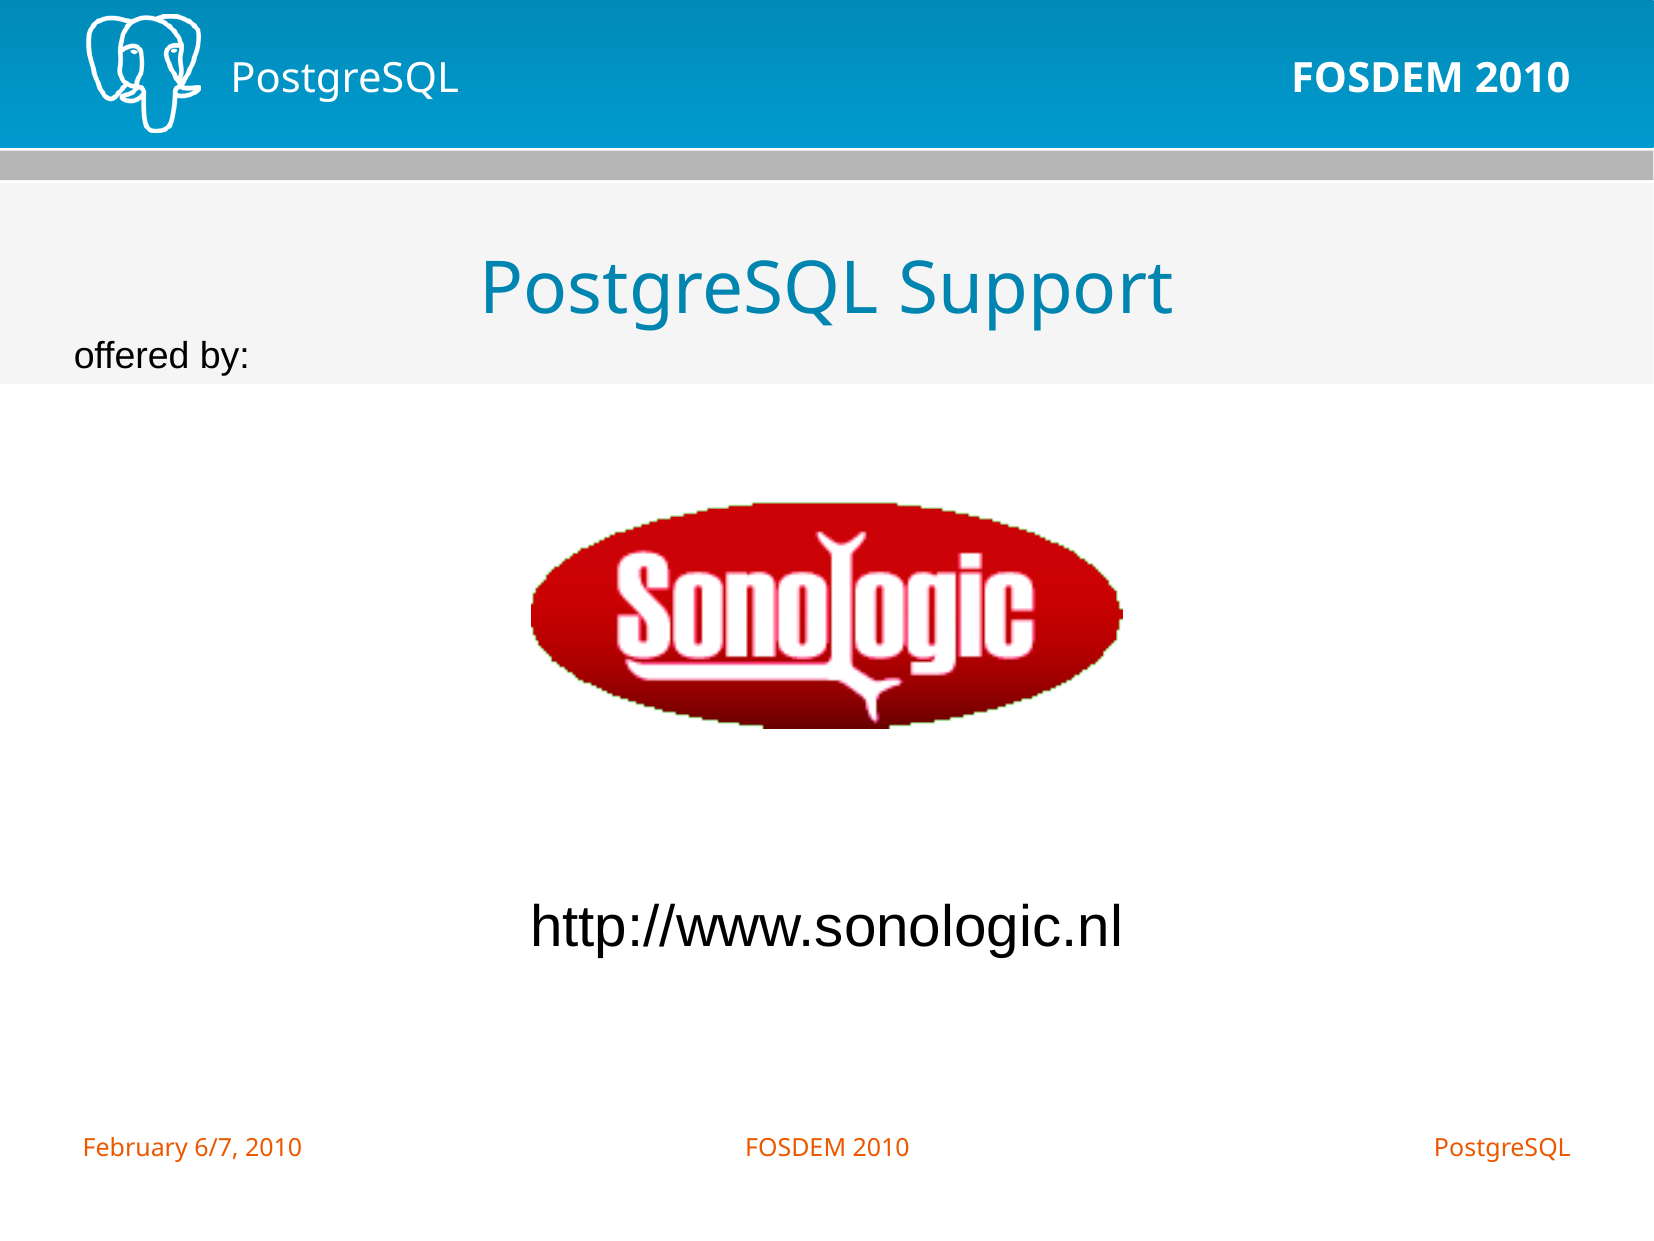

# PostgreSQL Support
offered by:
http://www.sonologic.nl
28